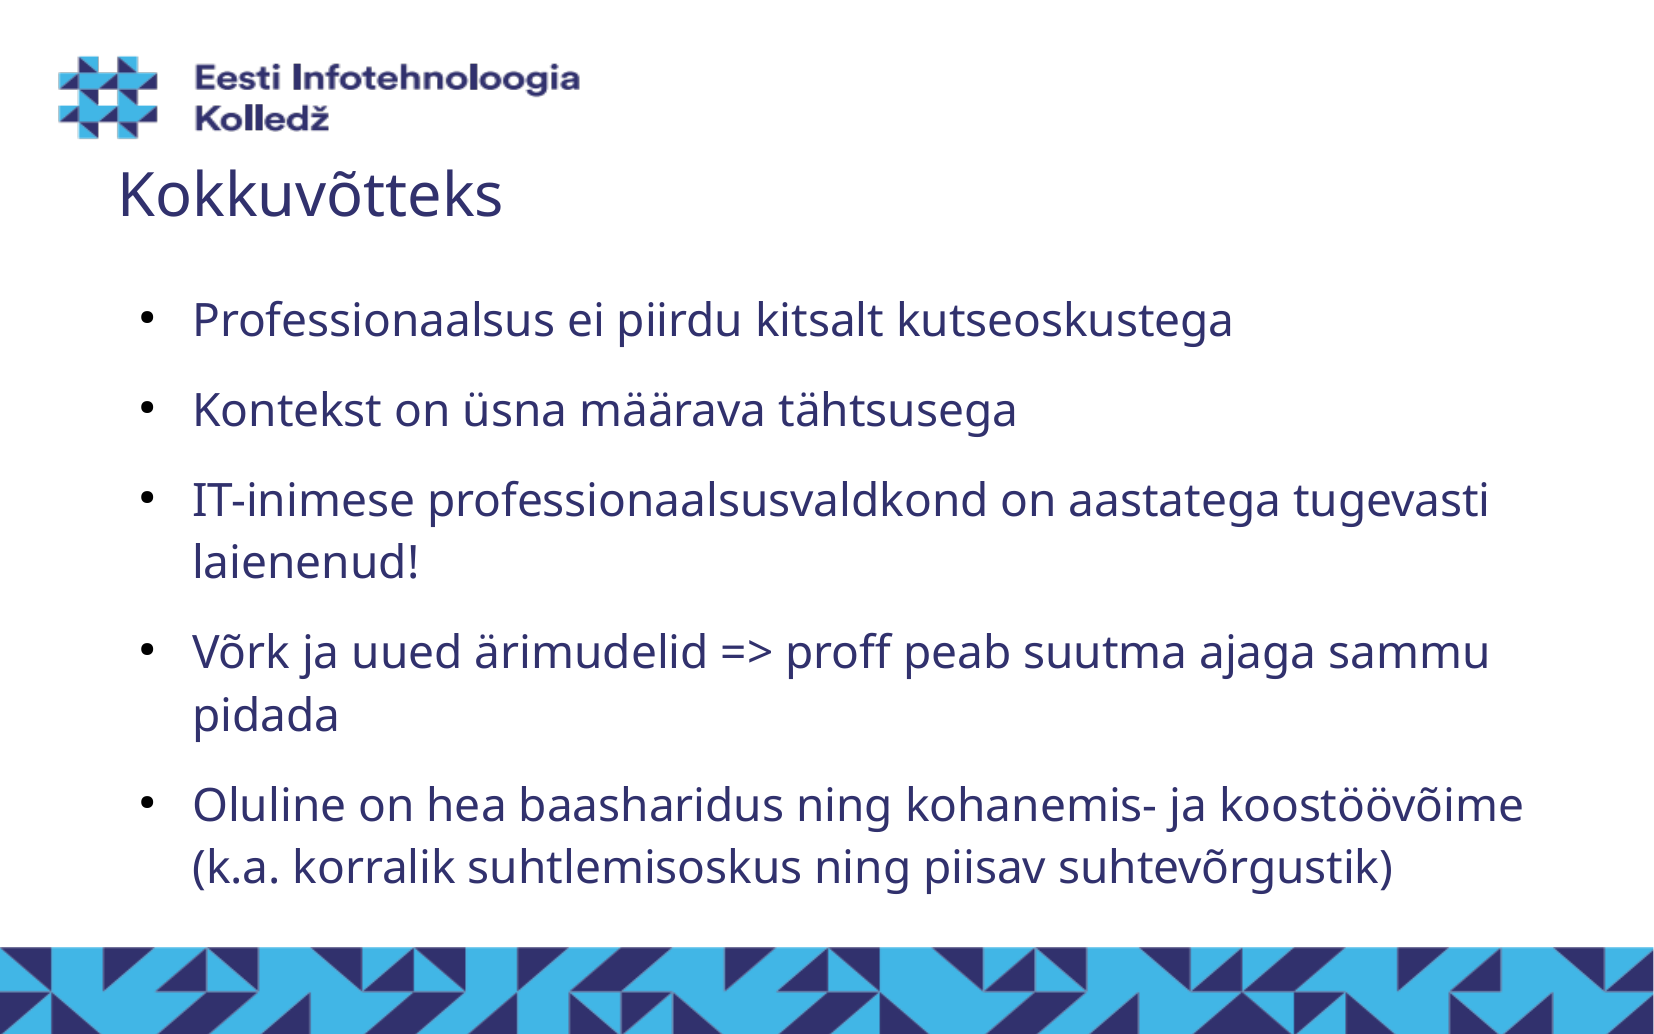

# Kokkuvõtteks
Professionaalsus ei piirdu kitsalt kutseoskustega
Kontekst on üsna määrava tähtsusega
IT-inimese professionaalsusvaldkond on aastatega tugevasti laienenud!
Võrk ja uued ärimudelid => proff peab suutma ajaga sammu pidada
Oluline on hea baasharidus ning kohanemis- ja koostöövõime (k.a. korralik suhtlemisoskus ning piisav suhtevõrgustik)